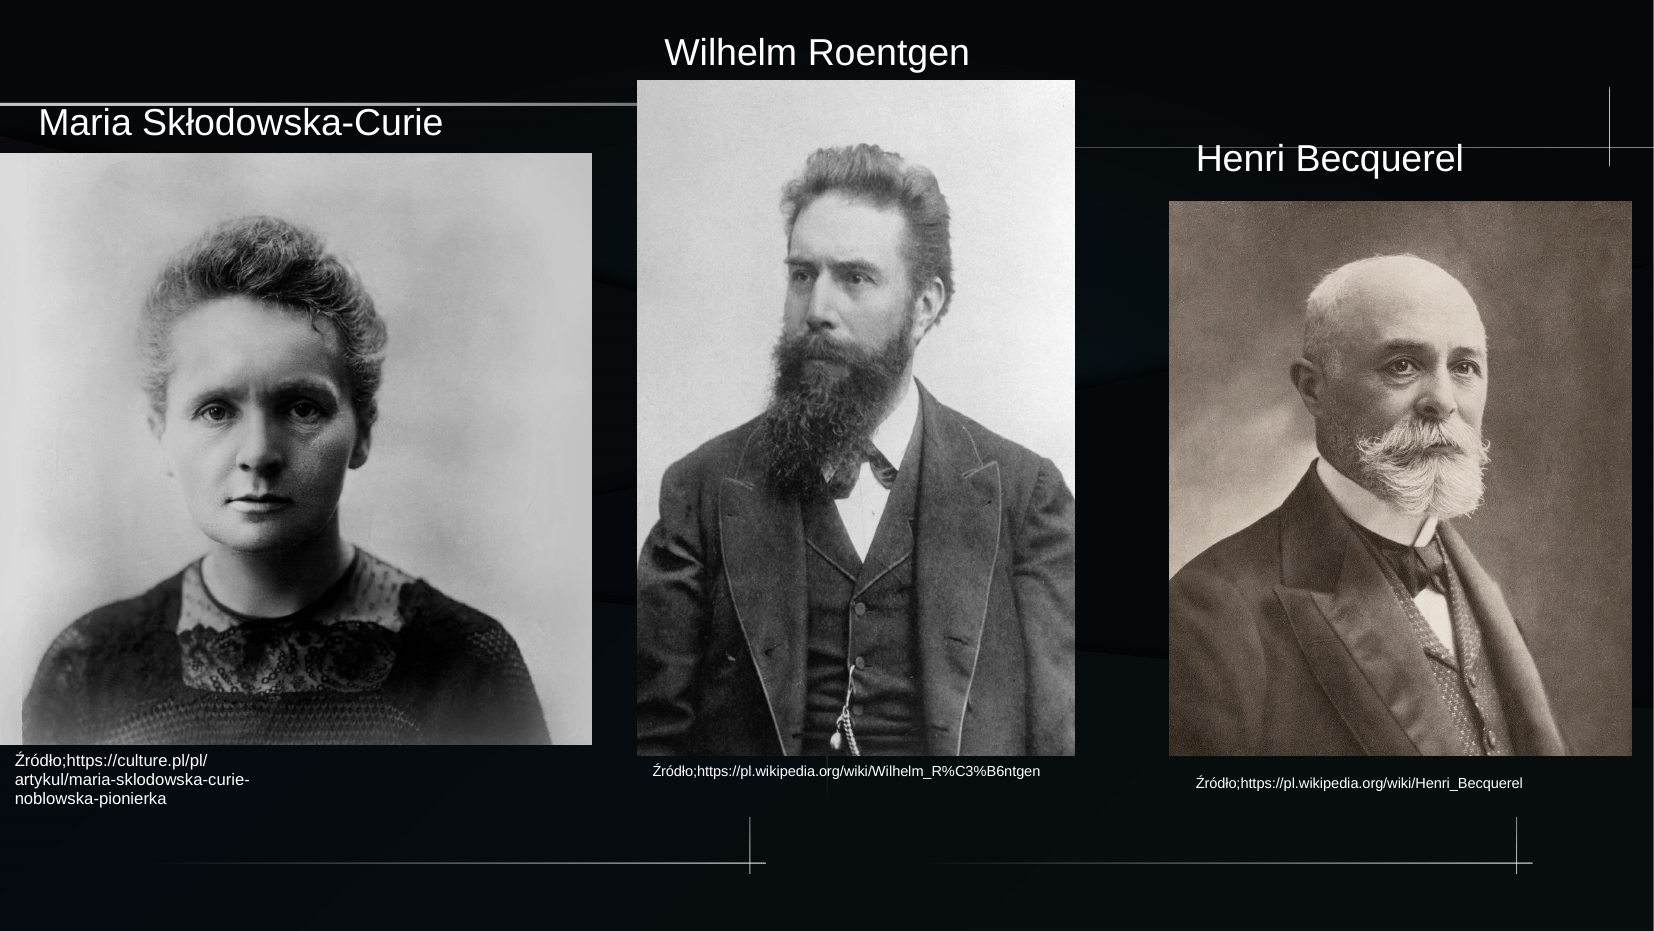

#
Wilhelm Roentgen
Maria Skłodowska-Curie
Henri Becquerel
Źródło;https://culture.pl/pl/artykul/maria-sklodowska-curie-noblowska-pionierka
Źródło;https://pl.wikipedia.org/wiki/Wilhelm_R%C3%B6ntgen
Źródło;https://pl.wikipedia.org/wiki/Henri_Becquerel